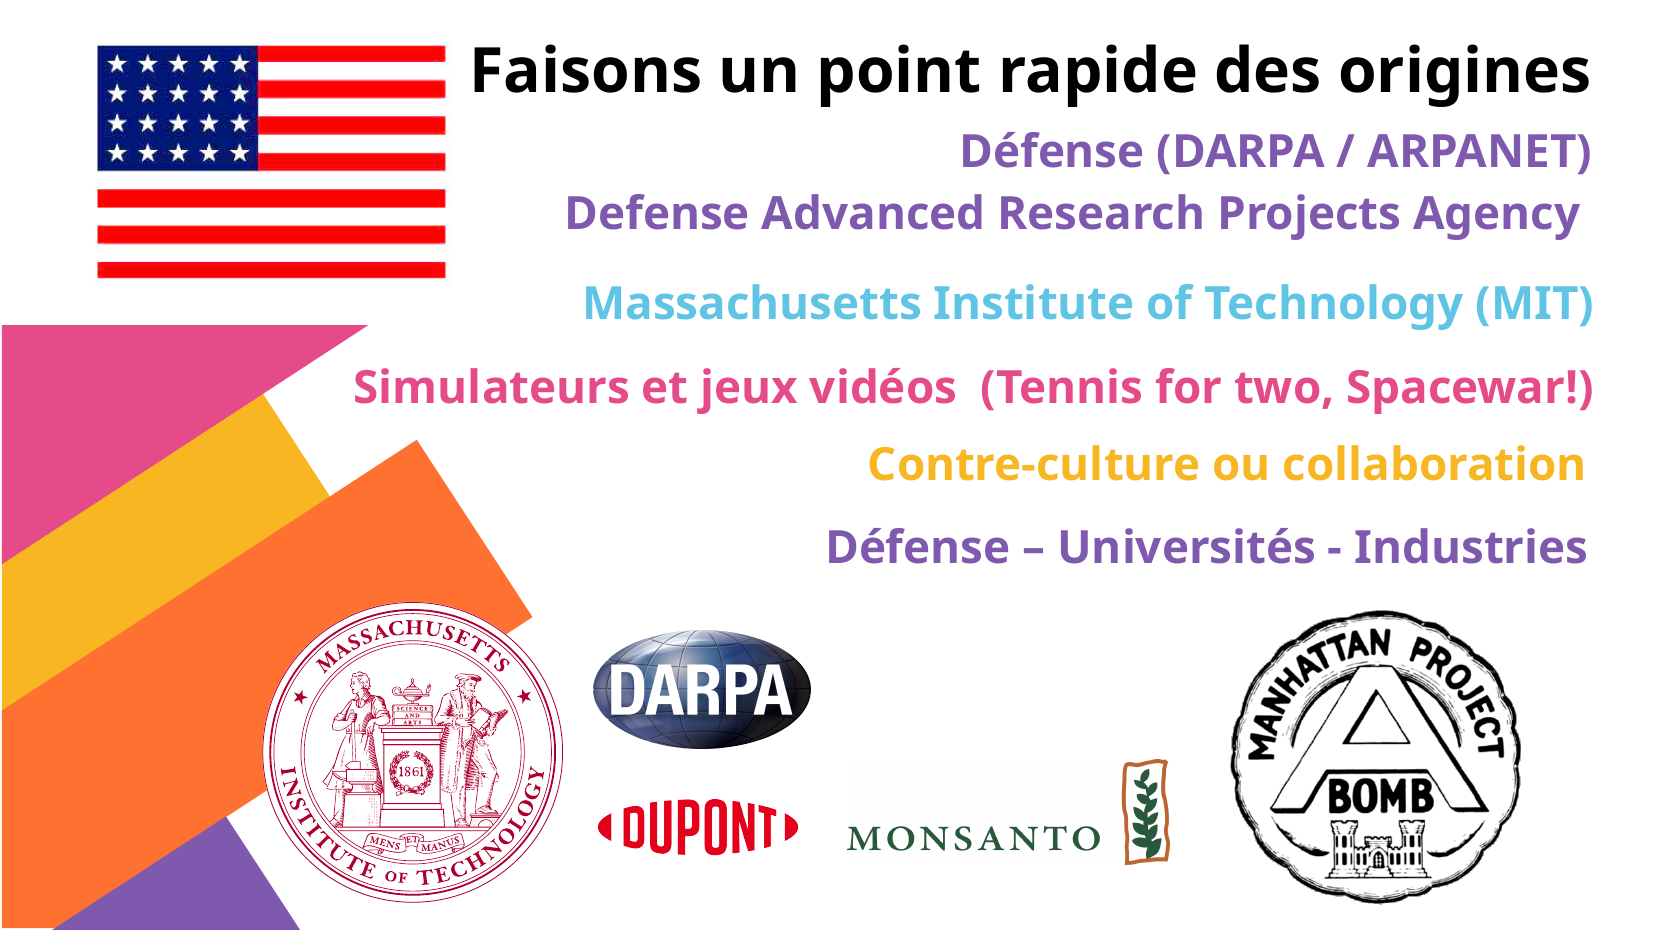

Faisons un point rapide des origines
# Défense (DARPA / ARPANET) Defense Advanced Research Projects Agency
Massachusetts Institute of Technology (MIT)
Simulateurs et jeux vidéos (Tennis for two, Spacewar!)
Contre-culture ou collaboration
Défense – Universités - Industries